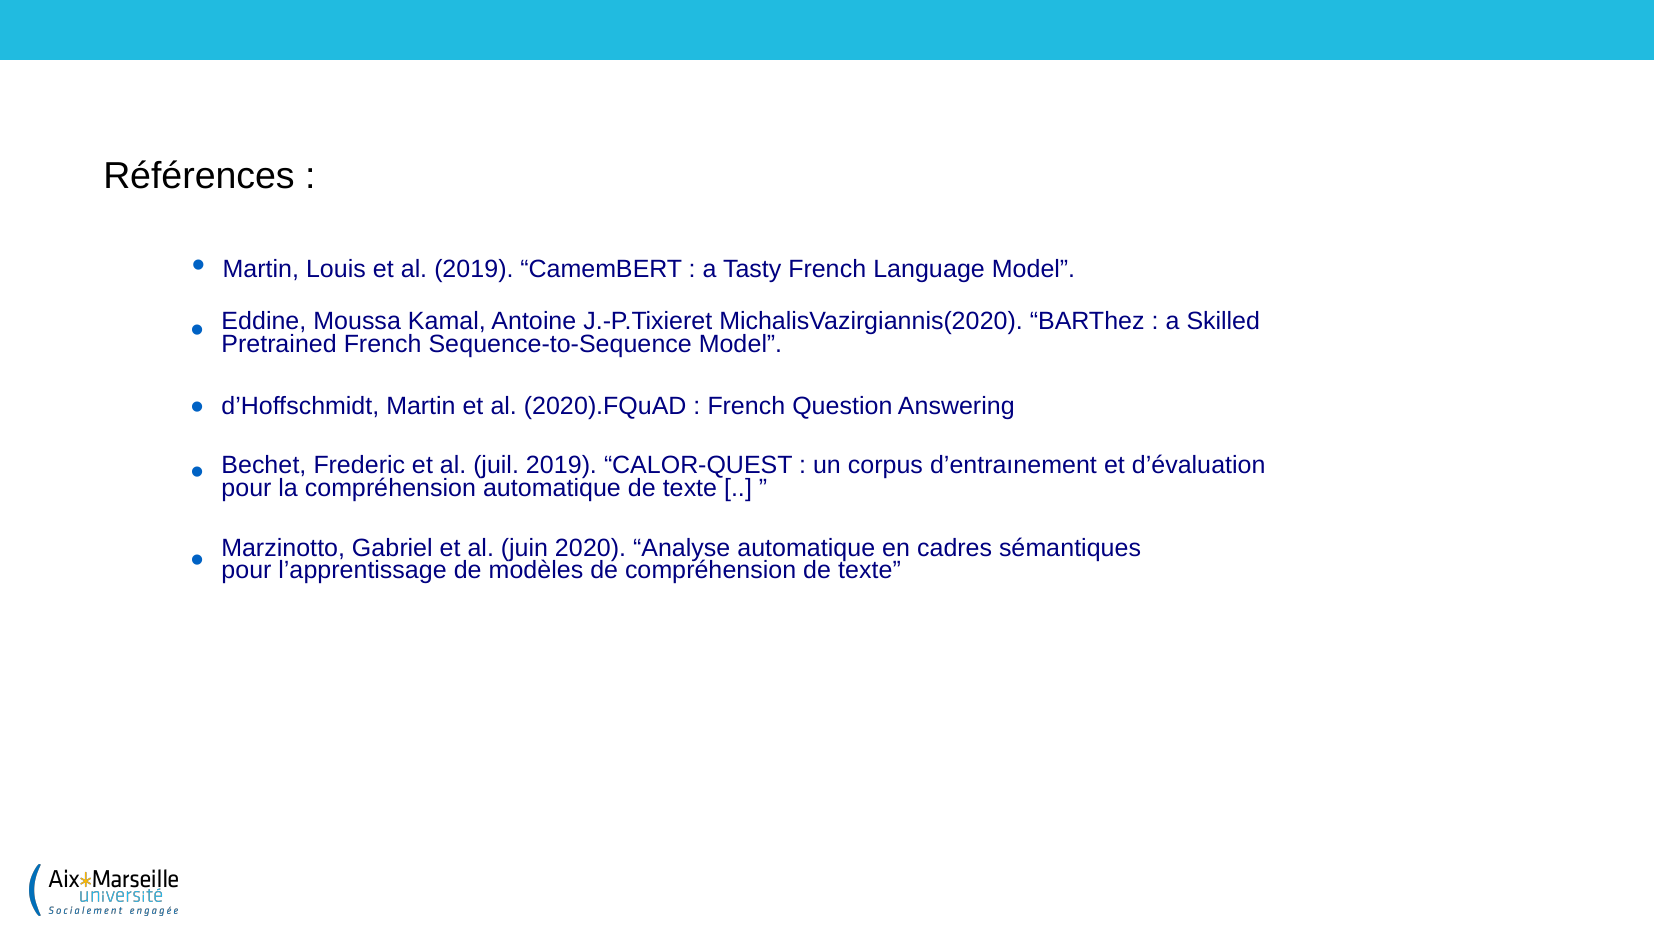

Références :
• Martin, Louis et al. (2019). “CamemBERT : a Tasty French Language Model”.
Eddine, Moussa Kamal, Antoine J.-P.Tixieret MichalisVazirgiannis(2020). “BARThez : a Skilled Pretrained French Sequence-to-Sequence Model”.
•
•
d’Hoffschmidt, Martin et al. (2020).FQuAD : French Question Answering
•
Bechet, Frederic et al. (juil. 2019). “CALOR-QUEST : un corpus d’entraınement et d’évaluation pour la compréhension automatique de texte [..] ”
Marzinotto, Gabriel et al. (juin 2020). “Analyse automatique en cadres sémantiques pour l’apprentissage de modèles de compréhension de texte”
•